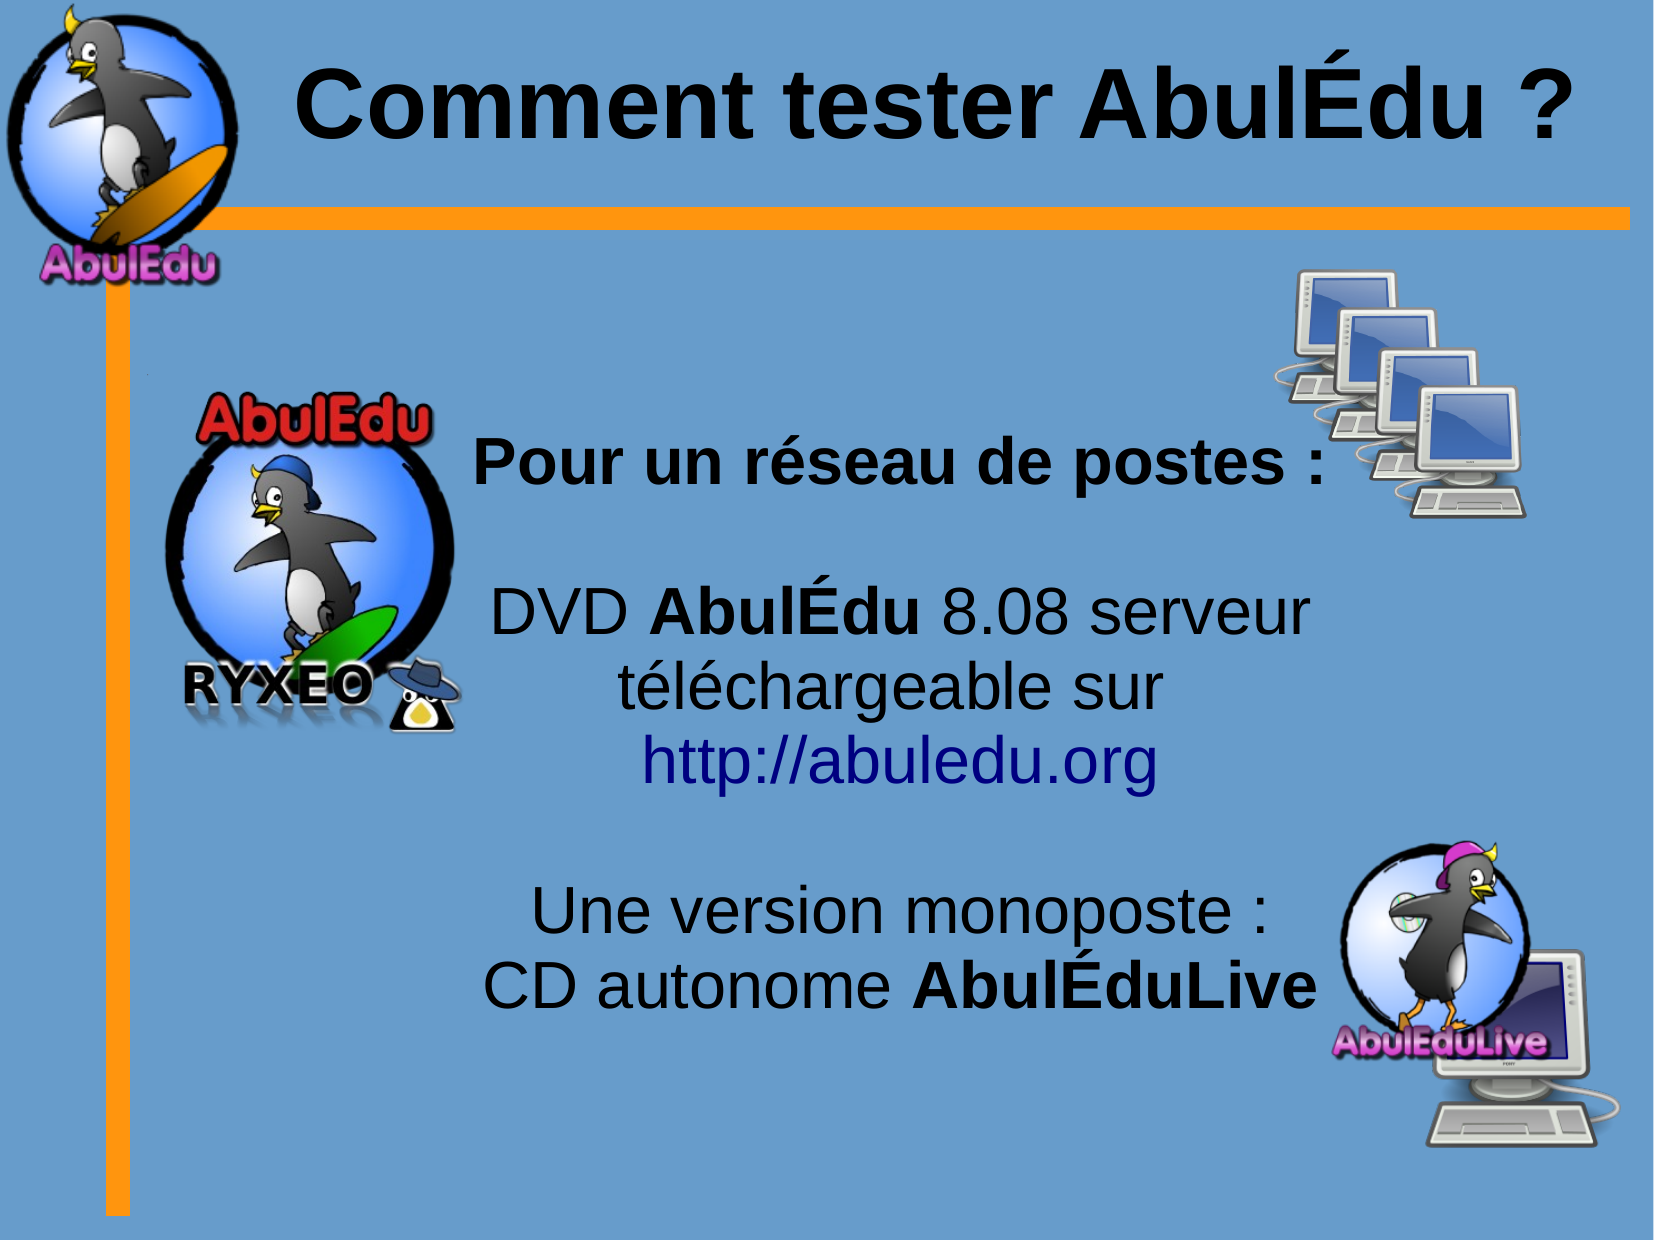

# Comment tester AbulÉdu ?
Pour un réseau de postes :
DVD AbulÉdu 8.08 serveur
téléchargeable sur
http://abuledu.org
Une version monoposte :
CD autonome AbulÉduLive